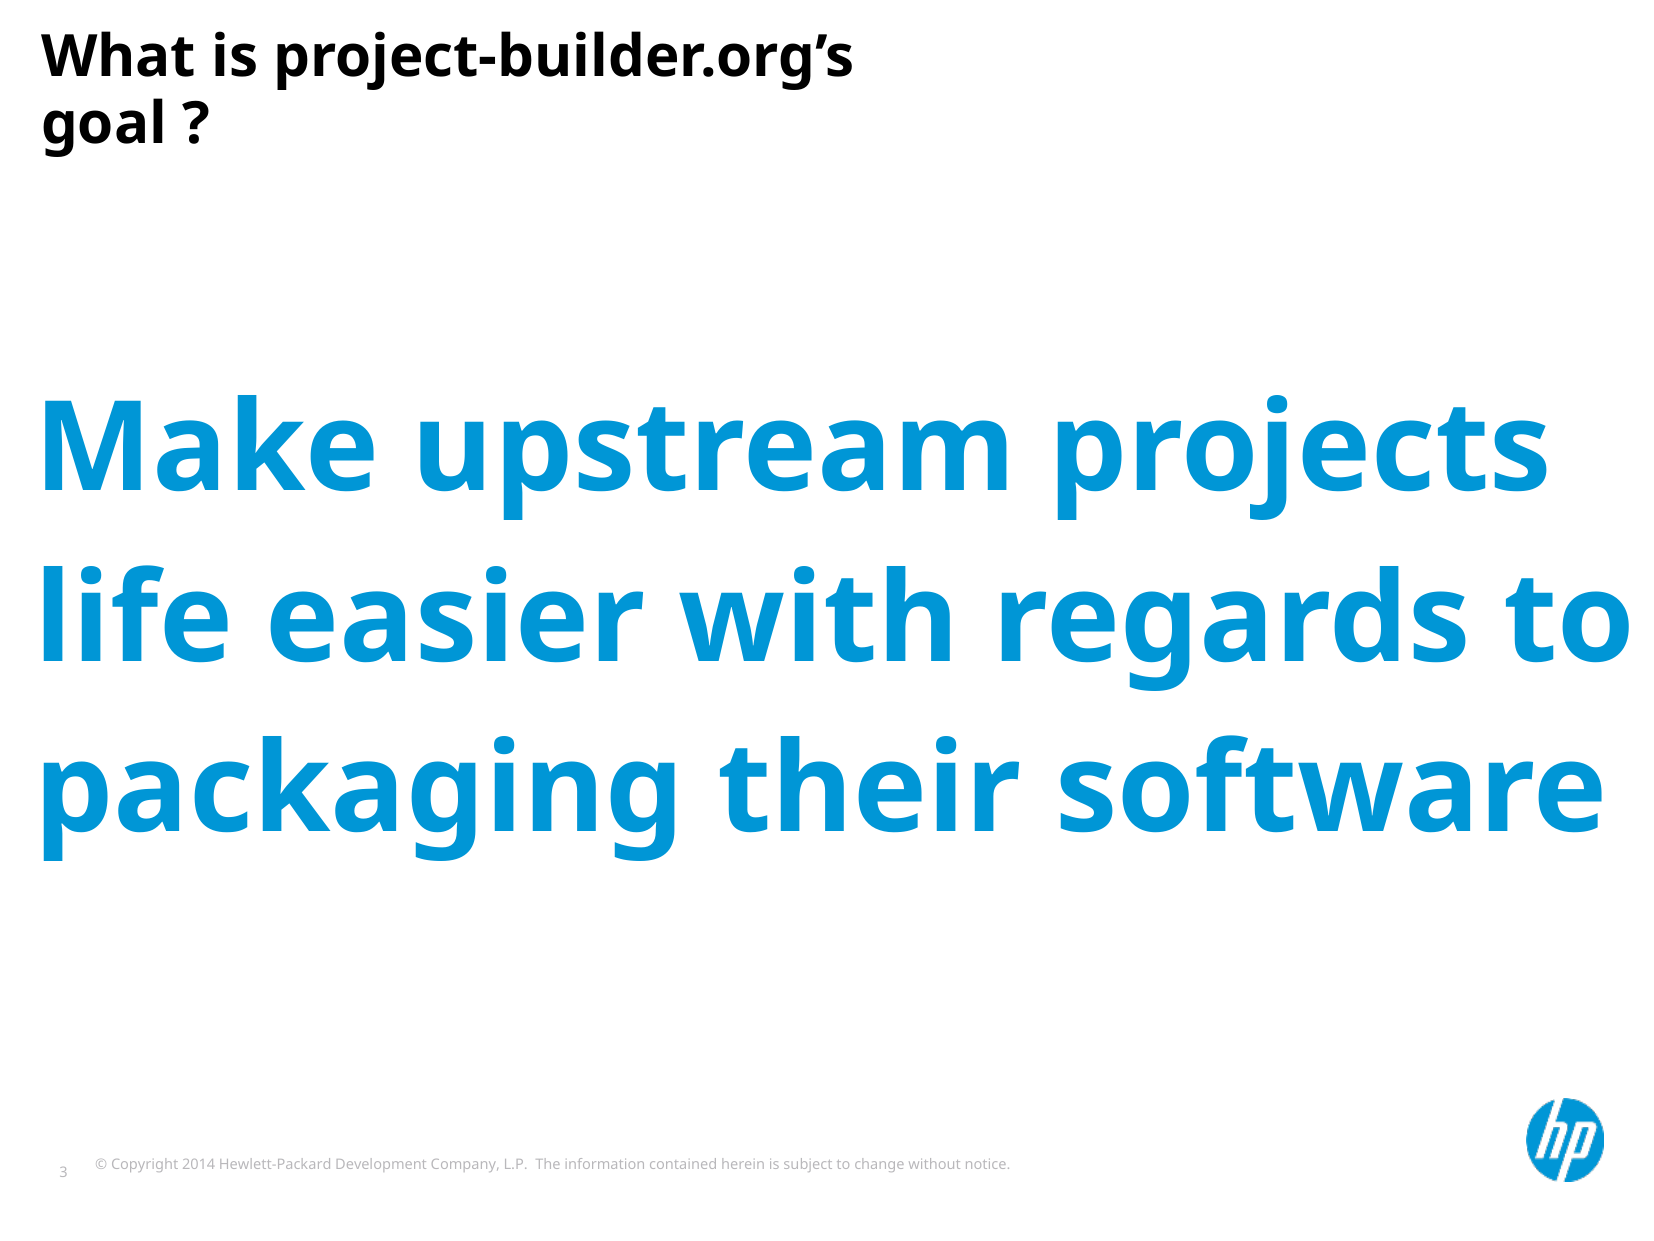

# What is project-builder.org’s goal ?
Make upstream projects life easier with regards to packaging their software